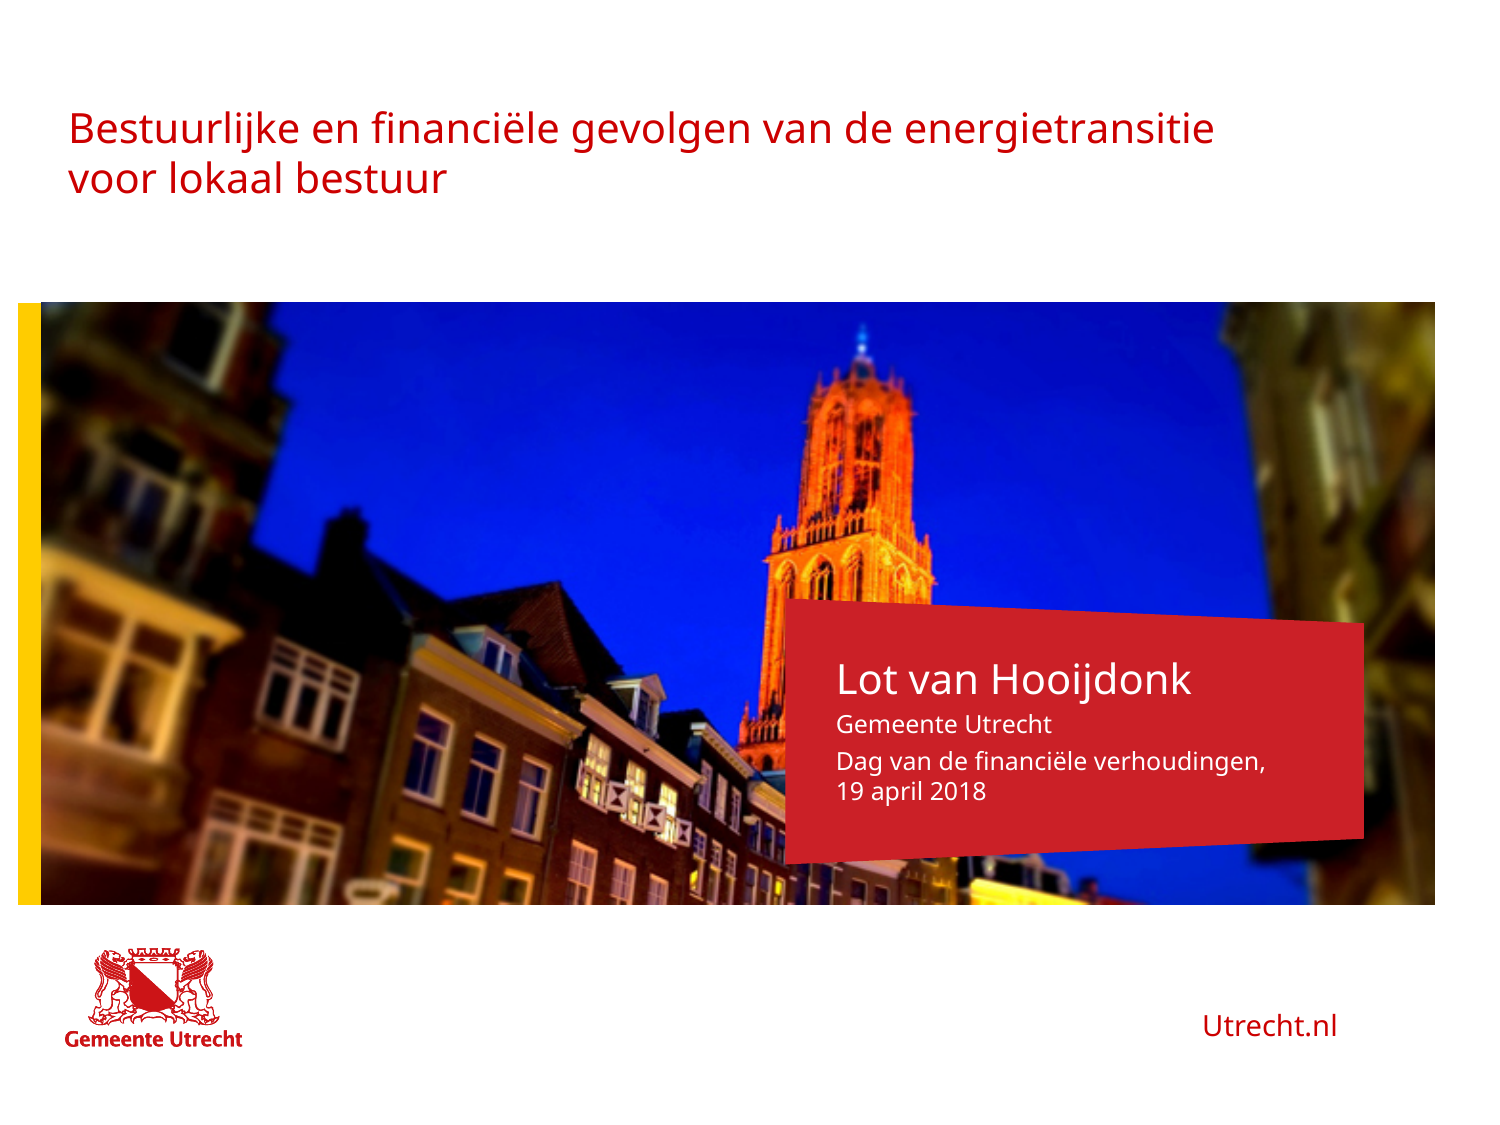

# Bestuurlijke en financiële gevolgen van de energietransitie voor lokaal bestuur
Lot van Hooijdonk
Gemeente Utrecht
Dag van de financiële verhoudingen, 19 april 2018
Hier komt ook tekst